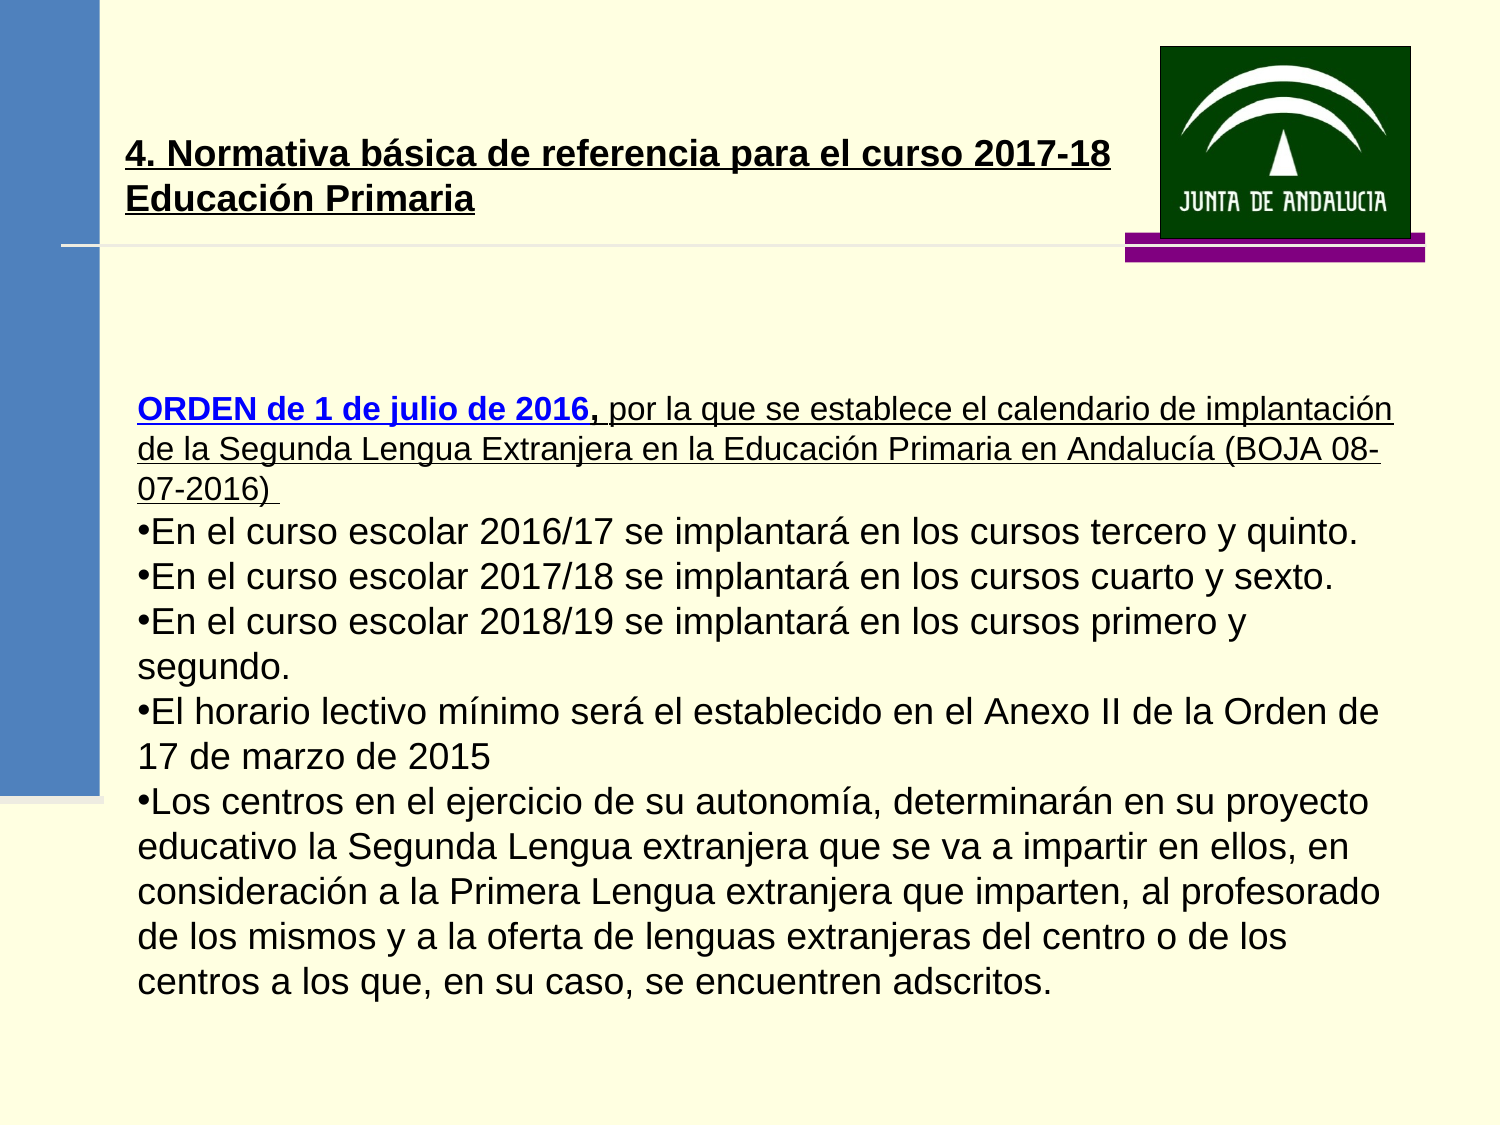

4. Normativa básica de referencia para el curso 2017-18
Educación Primaria
ORDEN de 1 de julio de 2016, por la que se establece el calendario de implantación de la Segunda Lengua Extranjera en la Educación Primaria en Andalucía (BOJA 08-07-2016)
En el curso escolar 2016/17 se implantará en los cursos tercero y quinto.
En el curso escolar 2017/18 se implantará en los cursos cuarto y sexto.
En el curso escolar 2018/19 se implantará en los cursos primero y segundo.
El horario lectivo mínimo será el establecido en el Anexo II de la Orden de 17 de marzo de 2015
Los centros en el ejercicio de su autonomía, determinarán en su proyecto educativo la Segunda Lengua extranjera que se va a impartir en ellos, en consideración a la Primera Lengua extranjera que imparten, al profesorado de los mismos y a la oferta de lenguas extranjeras del centro o de los centros a los que, en su caso, se encuentren adscritos.